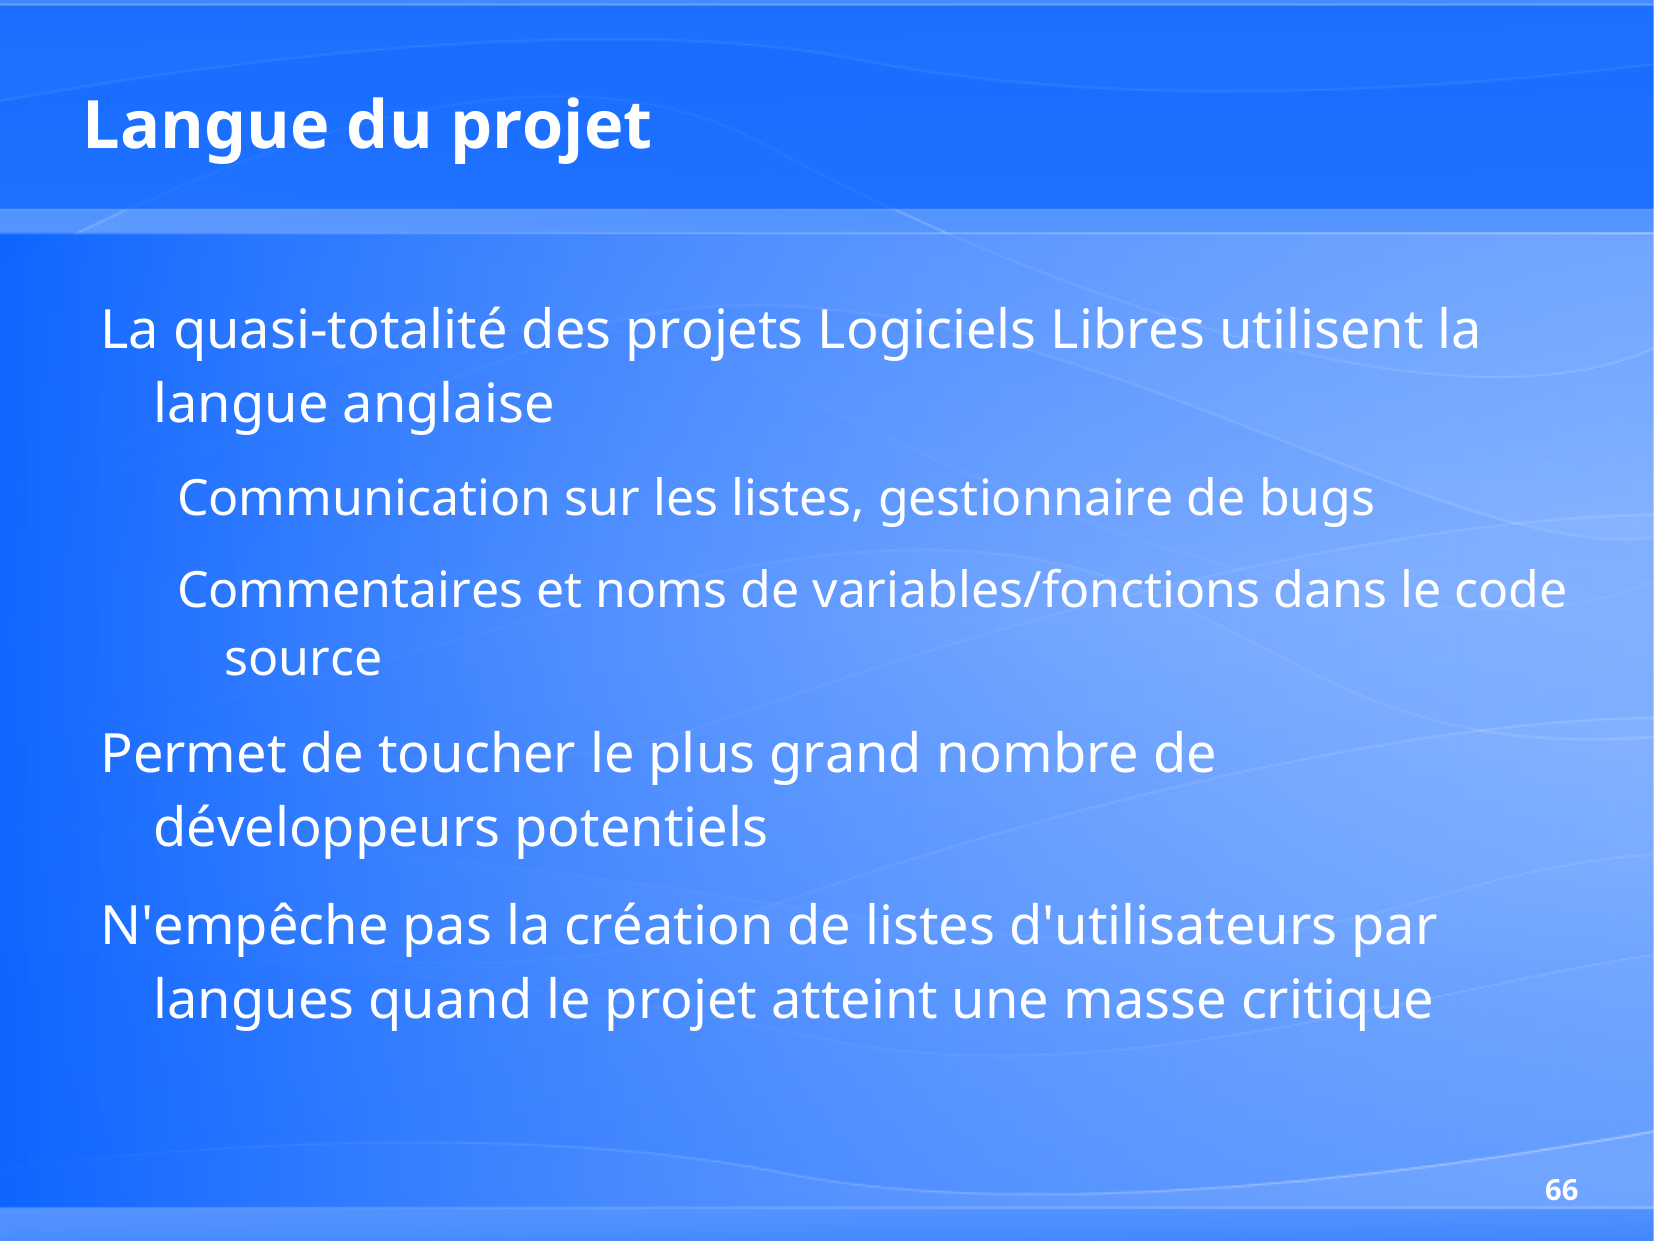

# Langue du projet
La quasi-totalité des projets Logiciels Libres utilisent la langue anglaise
Communication sur les listes, gestionnaire de bugs
Commentaires et noms de variables/fonctions dans le code source
Permet de toucher le plus grand nombre de développeurs potentiels
N'empêche pas la création de listes d'utilisateurs par langues quand le projet atteint une masse critique
66